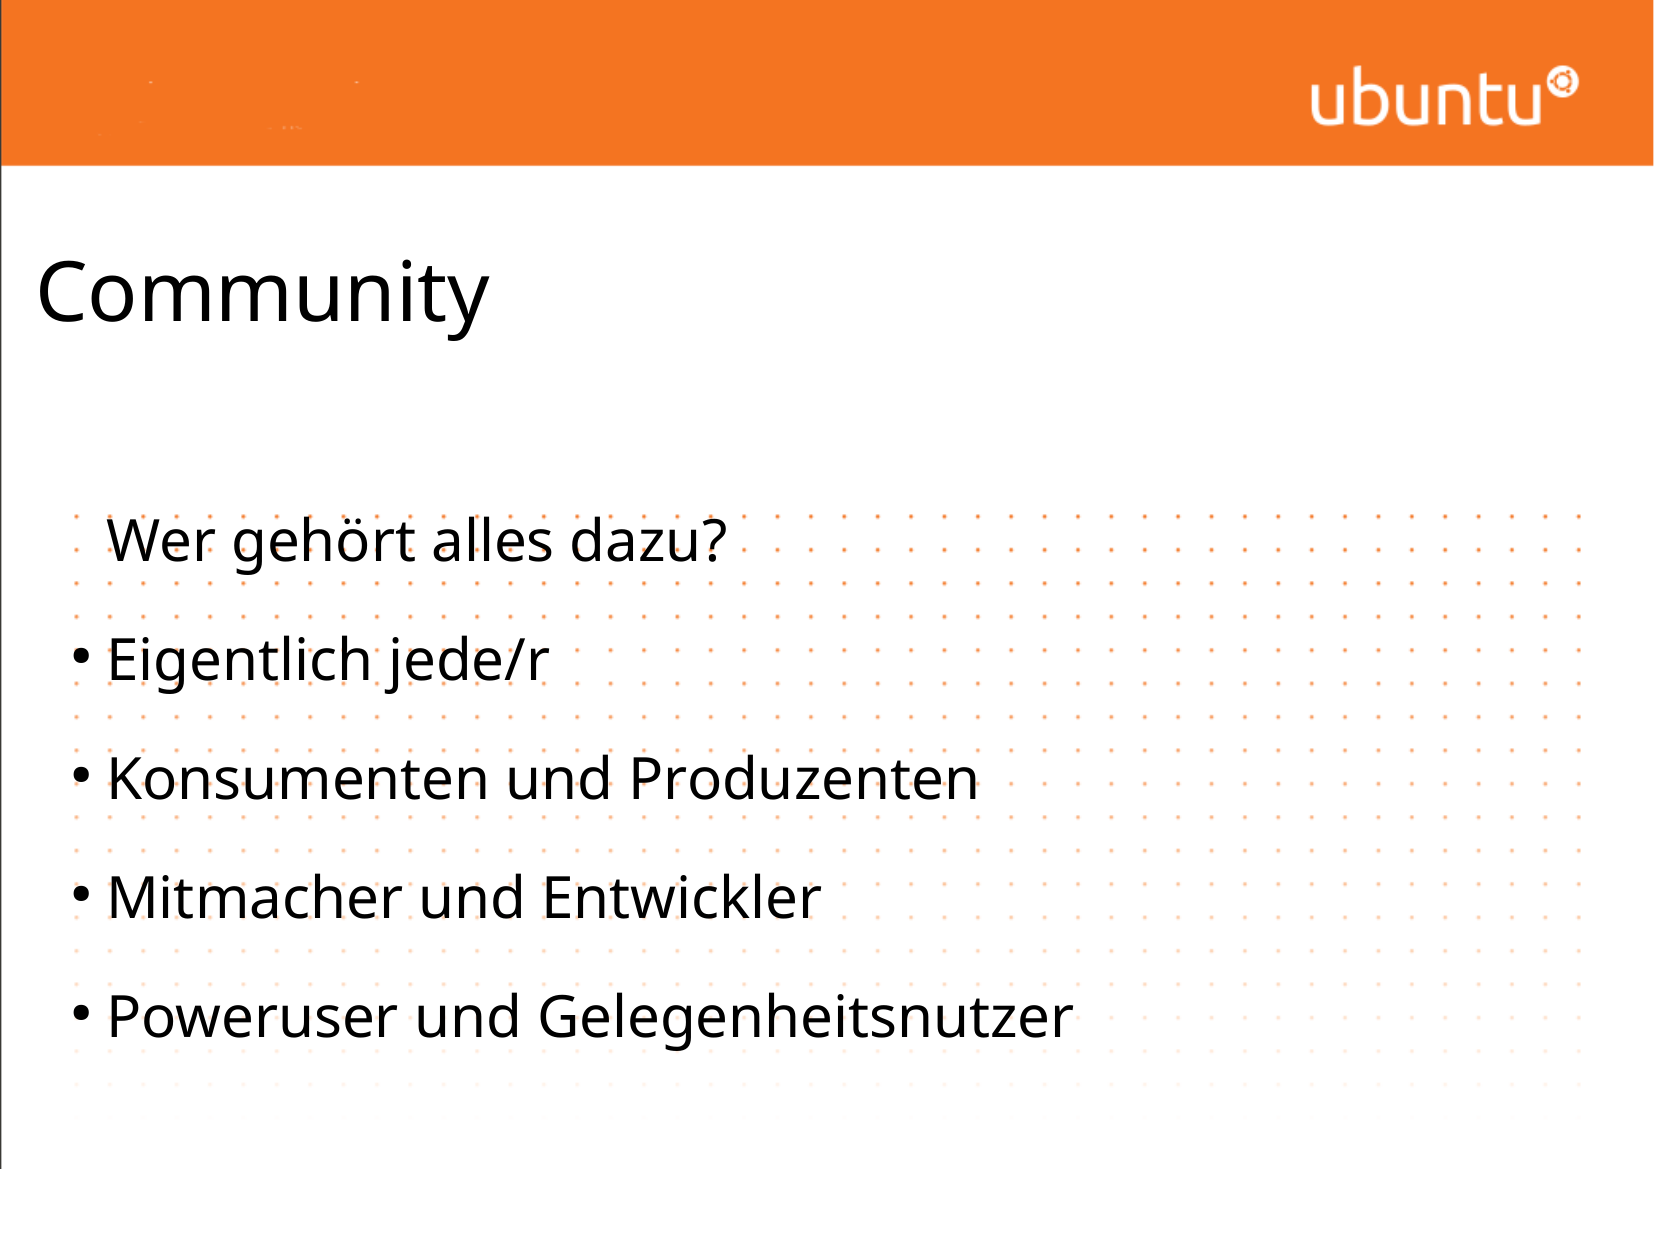

# Community
Wer gehört alles dazu?
Eigentlich jede/r
Konsumenten und Produzenten
Mitmacher und Entwickler
Poweruser und Gelegenheitsnutzer